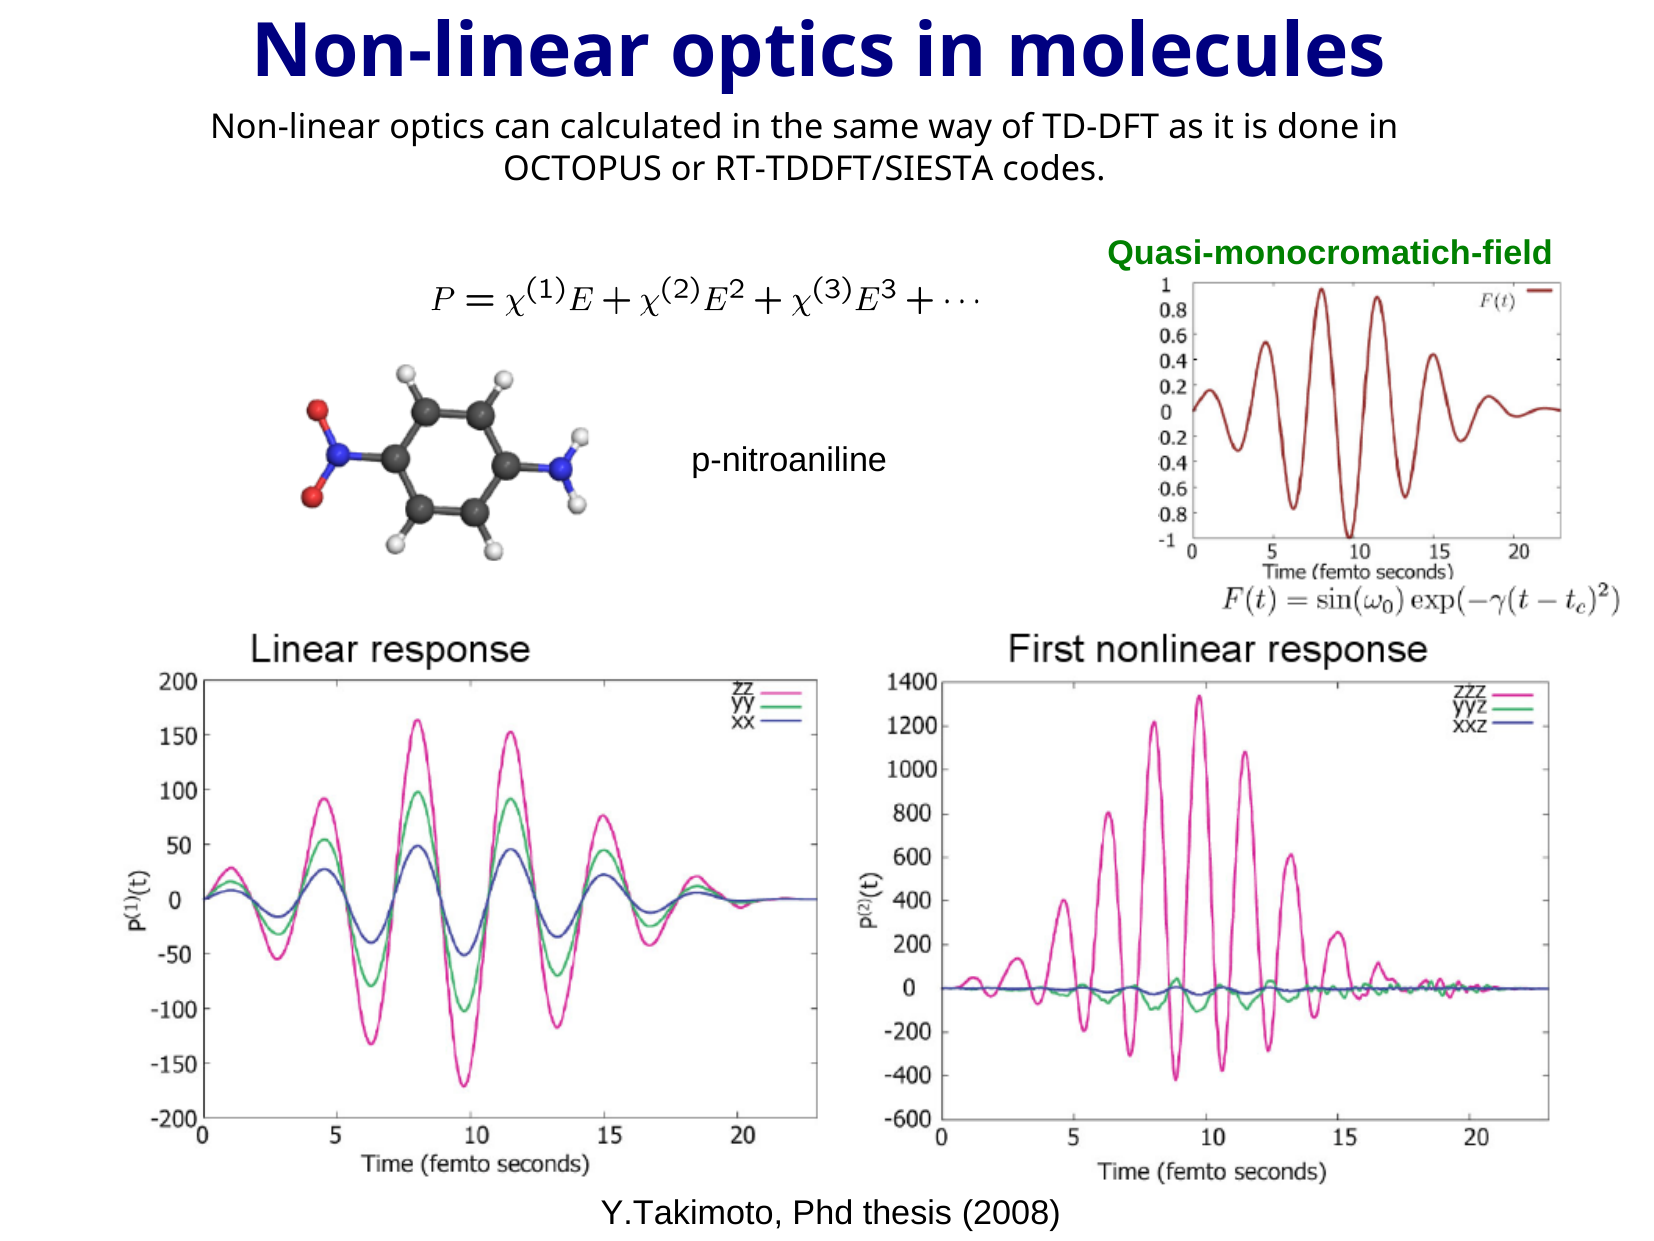

# Non-linear optics in molecules
Non-linear optics can calculated in the same way of TD-DFT as it is done in OCTOPUS or RT-TDDFT/SIESTA codes.
Quasi-monocromatich-field
p-nitroaniline
 Y.Takimoto, Phd thesis (2008)